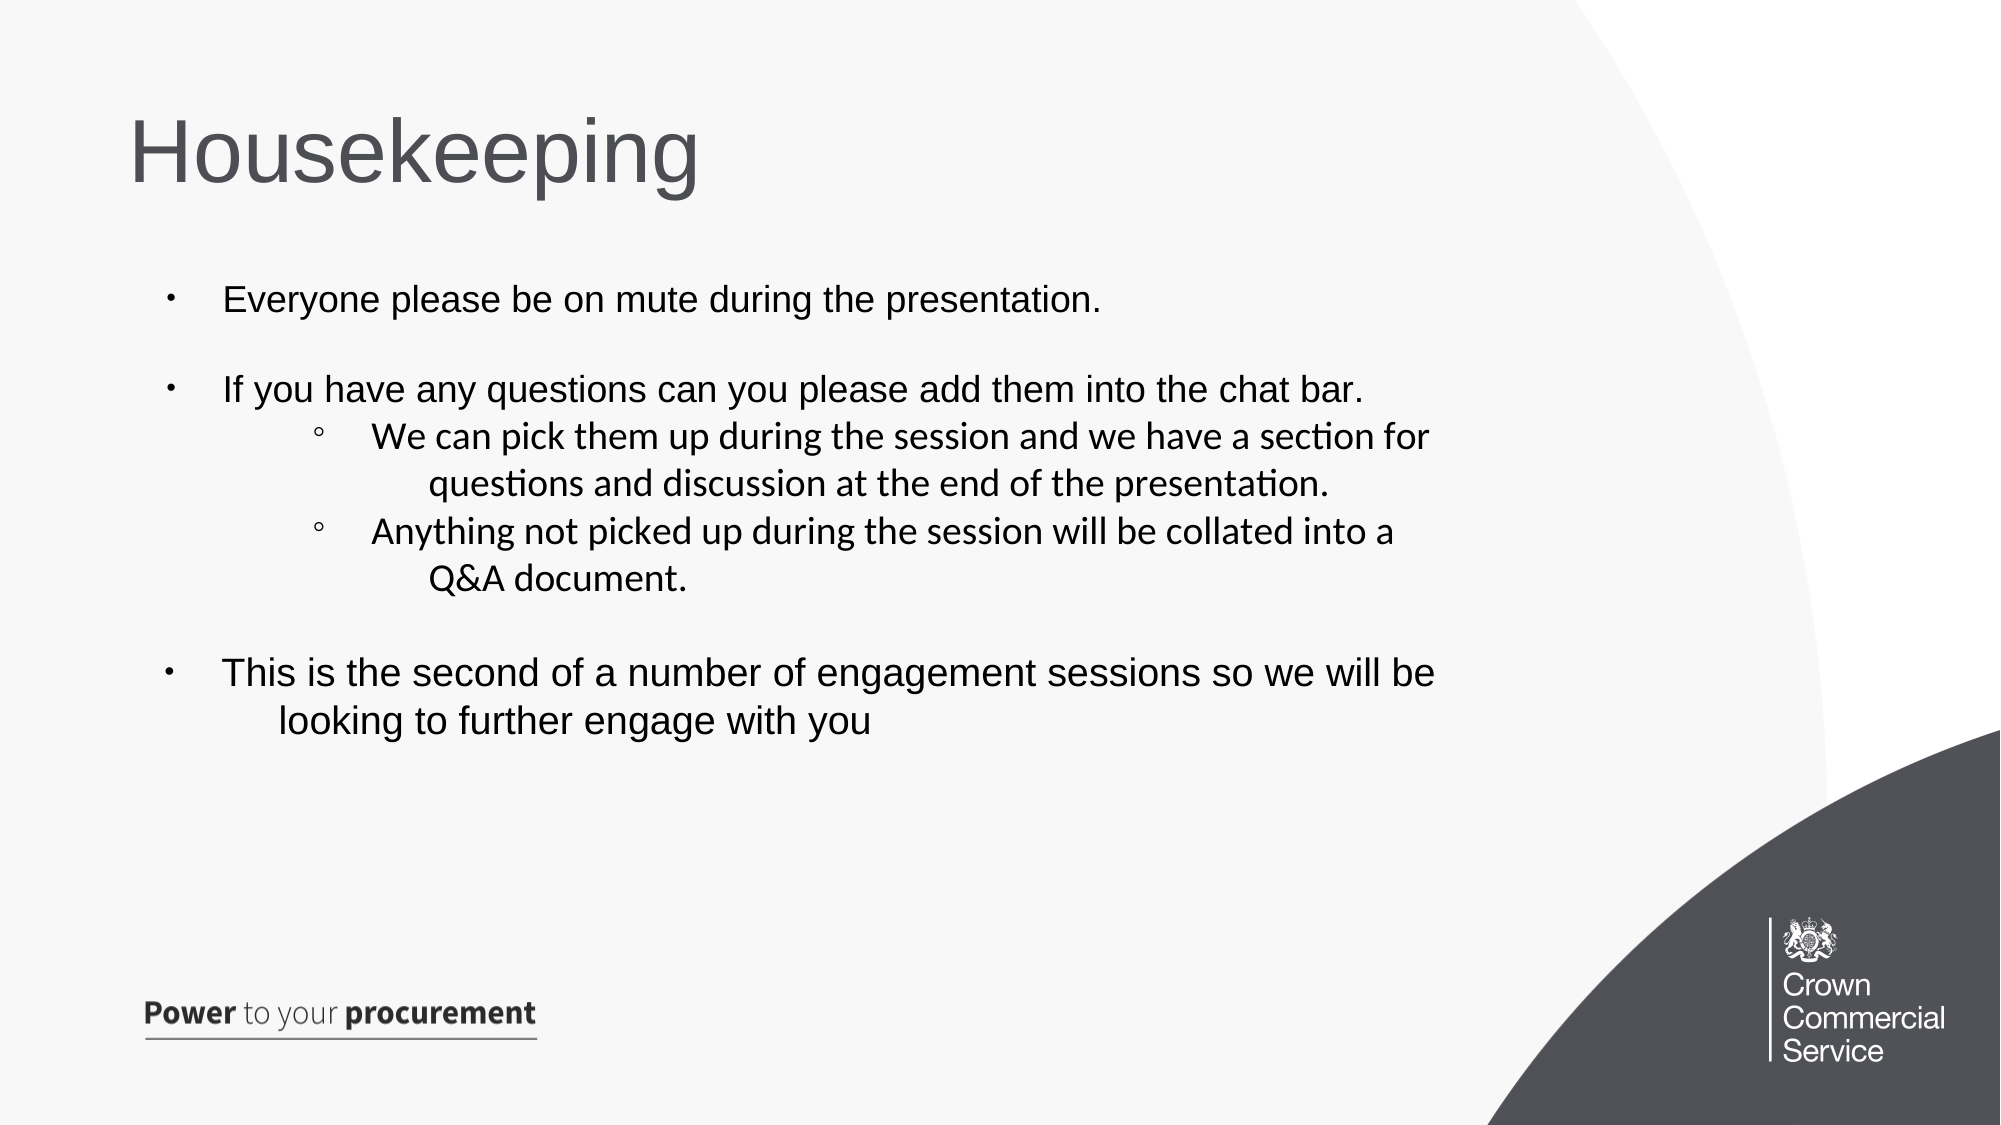

# Housekeeping
Everyone please be on mute during the presentation.
If you have any questions can you please add them into the chat bar.
We can pick them up during the session and we have a section for questions and discussion at the end of the presentation.
Anything not picked up during the session will be collated into a Q&A document.
This is the second of a number of engagement sessions so we will be looking to further engage with you